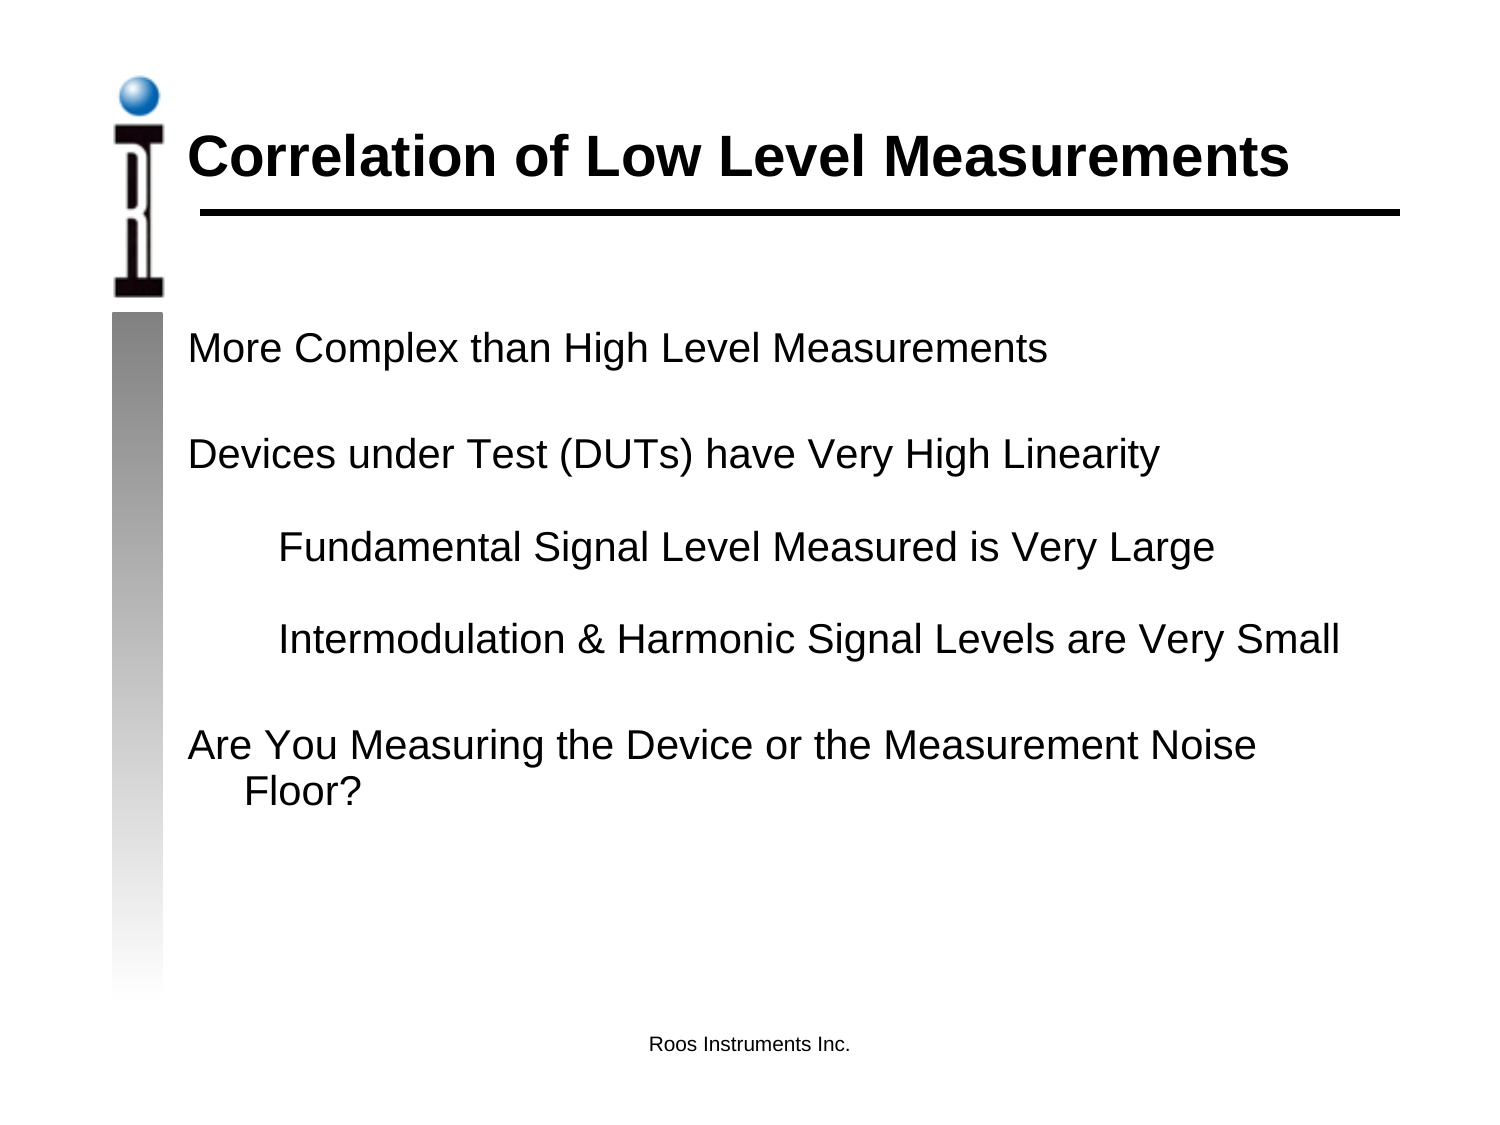

# Correlation of Low Level Measurements
More Complex than High Level Measurements
Devices under Test (DUTs) have Very High Linearity
 Fundamental Signal Level Measured is Very Large
 Intermodulation & Harmonic Signal Levels are Very Small
Are You Measuring the Device or the Measurement Noise Floor?